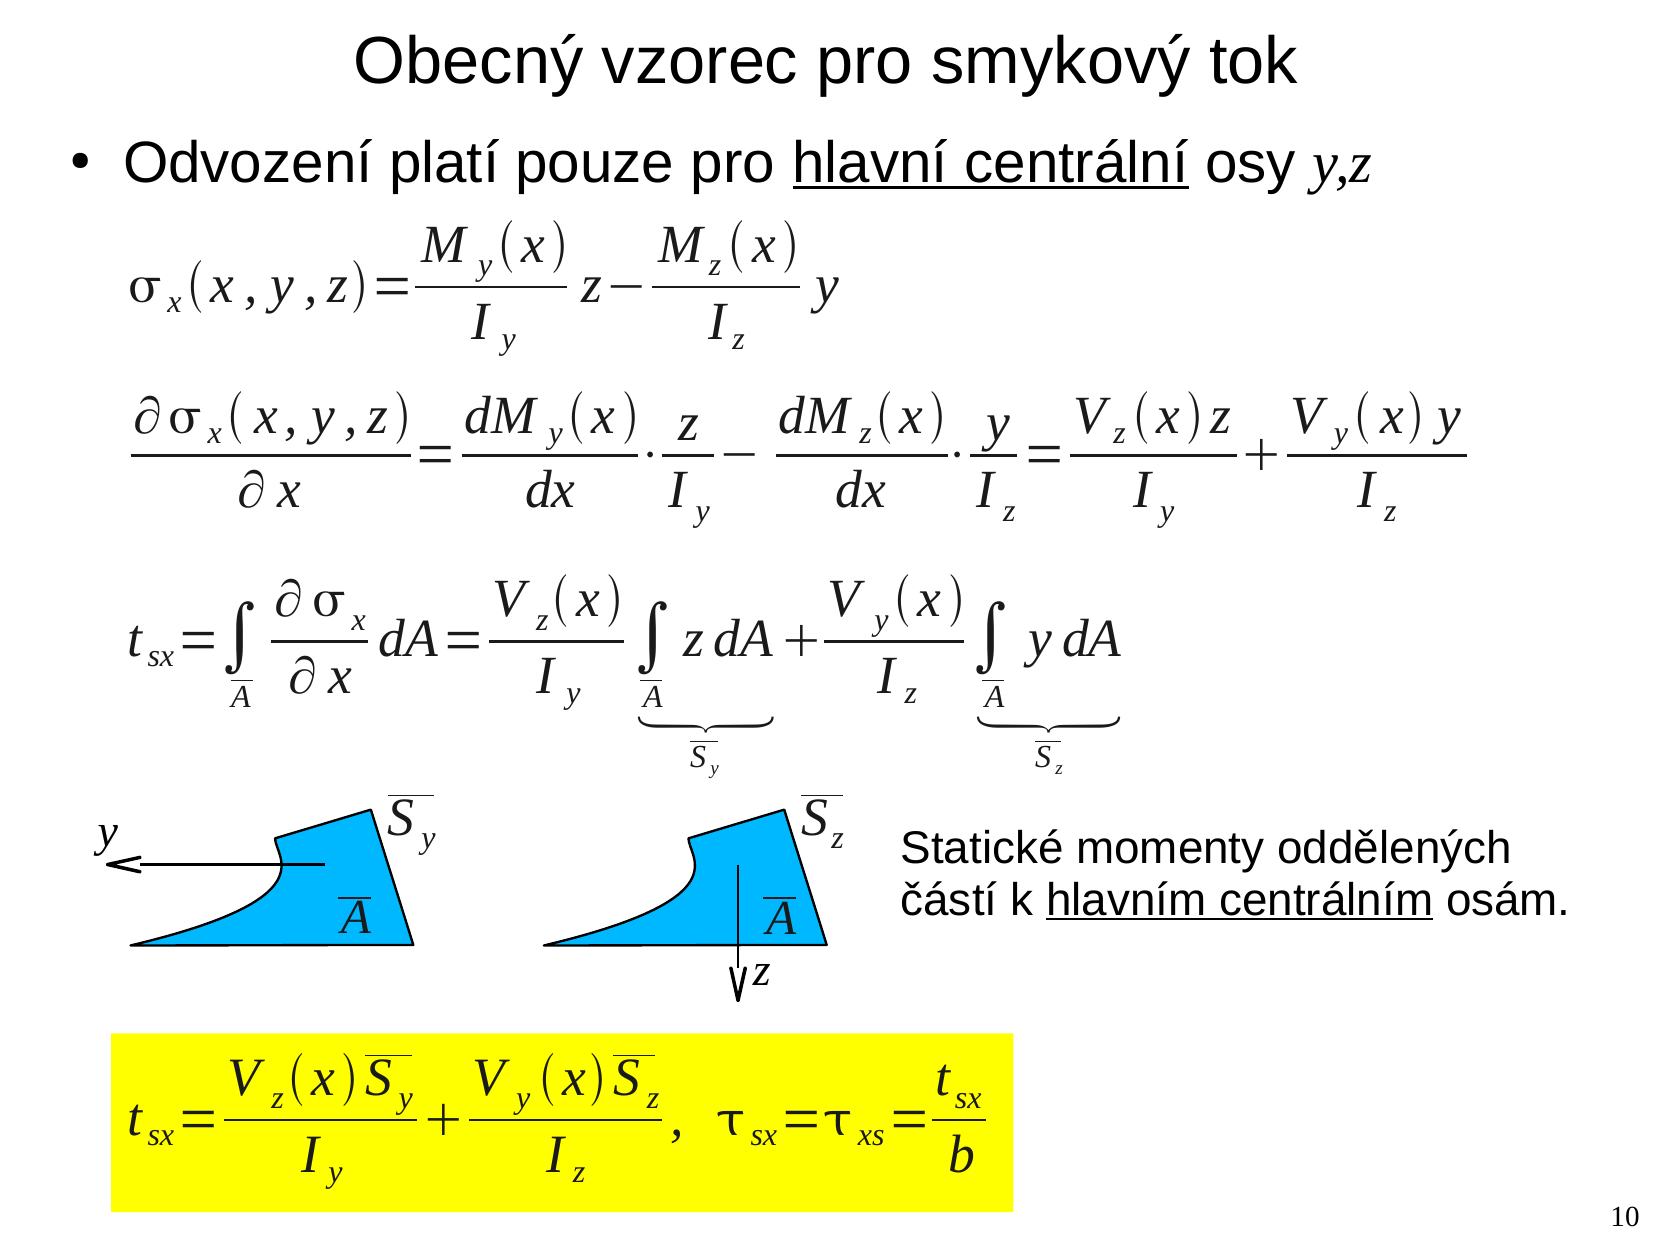

# Obecný vzorec pro smykový tok
Odvození platí pouze pro hlavní centrální osy y,z
y
Statické momenty oddělených částí k hlavním centrálním osám.
z
10